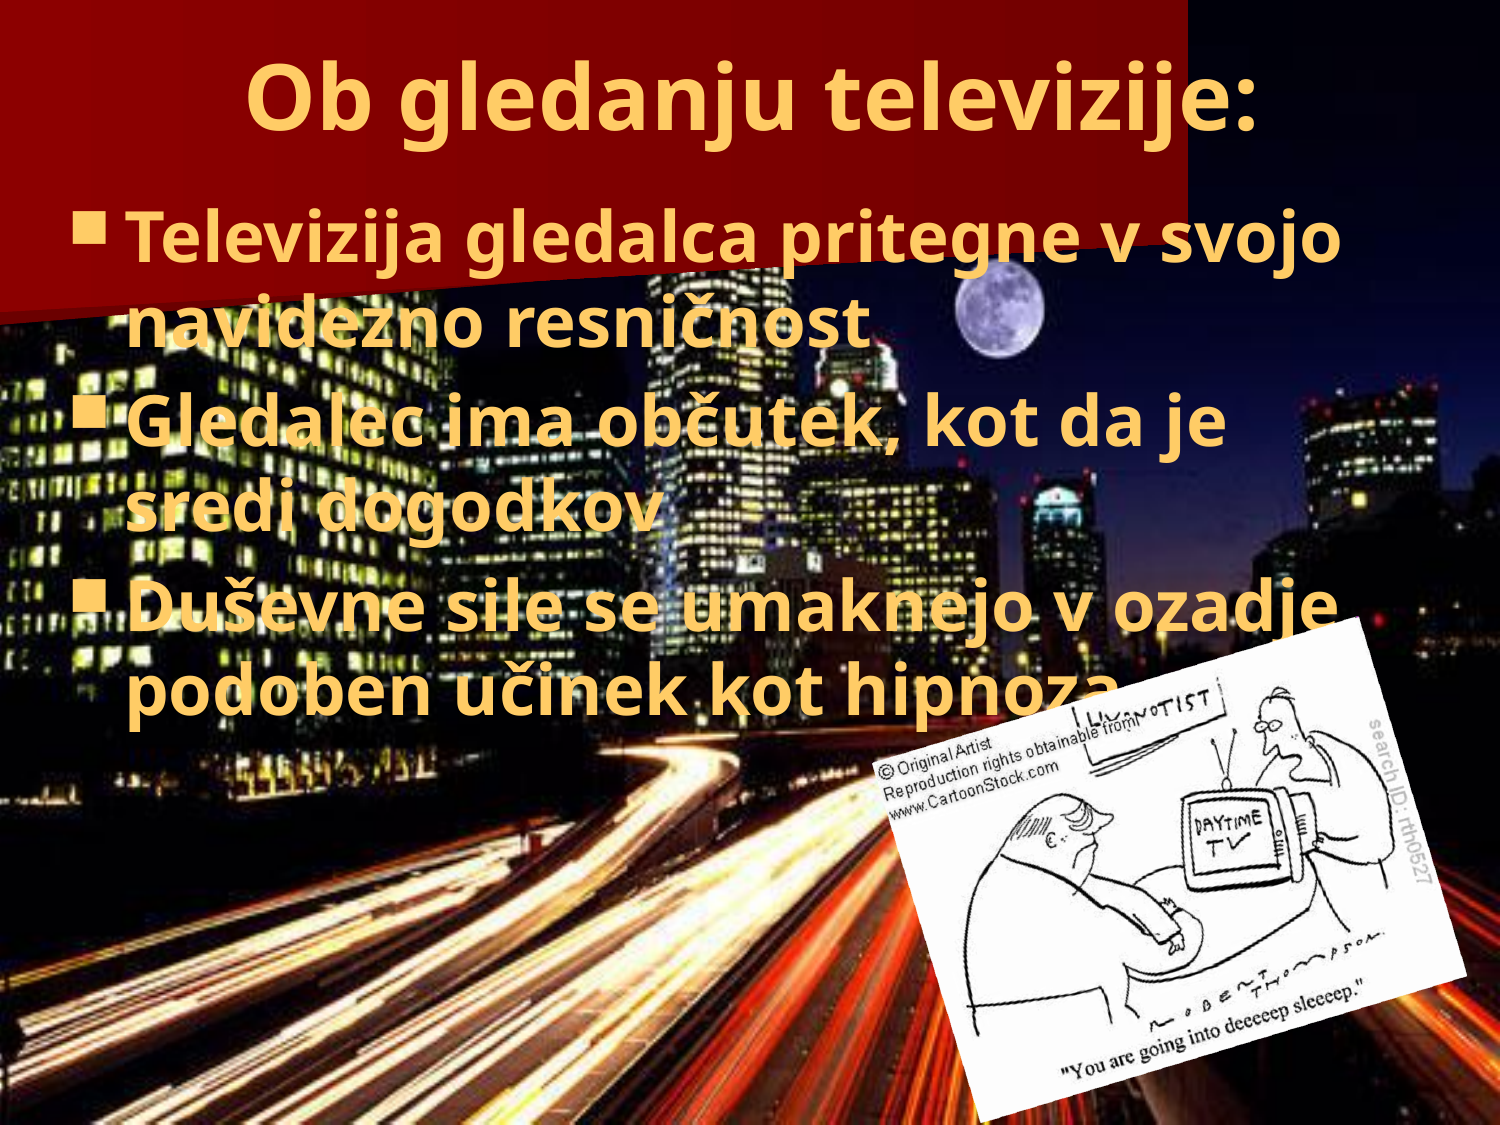

# Ob gledanju televizije:
Televizija gledalca pritegne v svojo navidezno resničnost
Gledalec ima občutek, kot da je sredi dogodkov
Duševne sile se umaknejo v ozadje, podoben učinek kot hipnoza